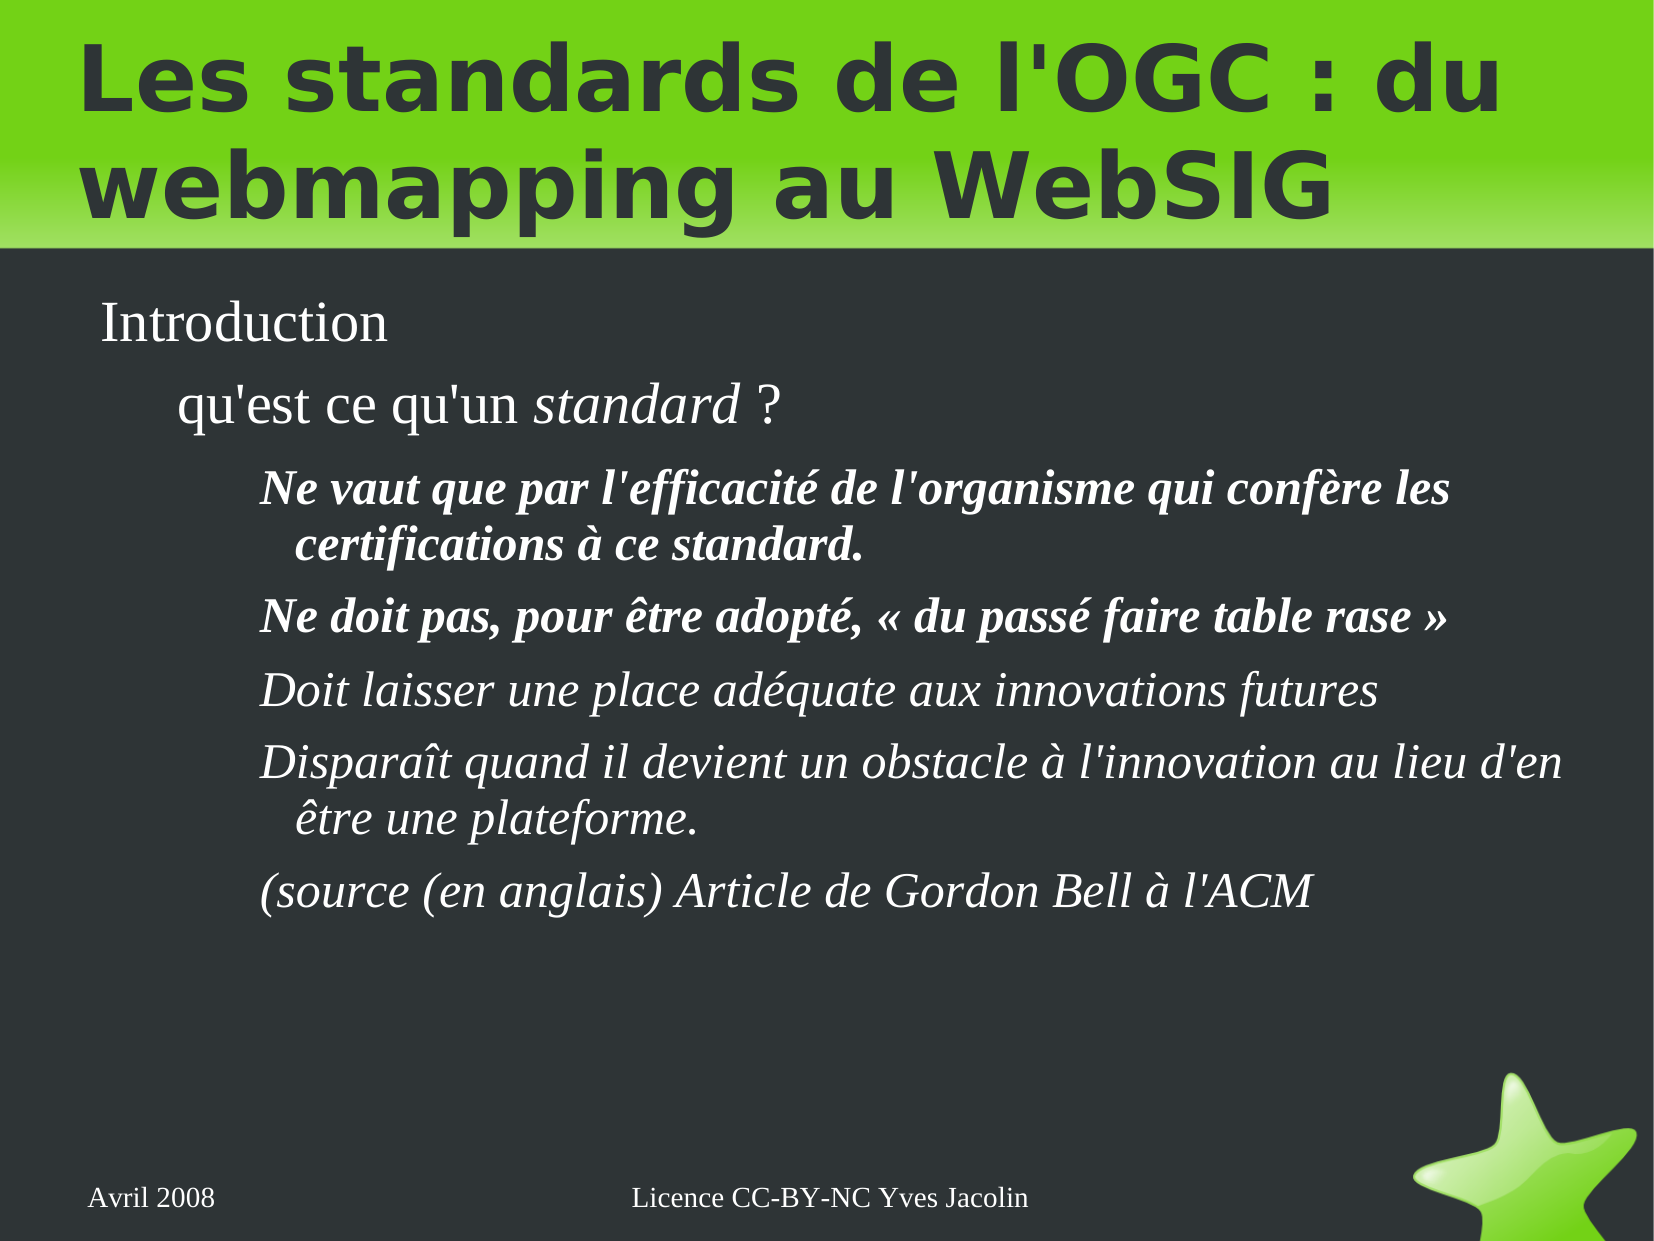

# Les standards de l'OGC : du webmapping au WebSIG
Introduction
qu'est ce qu'un standard ?
Ne vaut que par l'efficacité de l'organisme qui confère les certifications à ce standard.
Ne doit pas, pour être adopté, « du passé faire table rase »
Doit laisser une place adéquate aux innovations futures
Disparaît quand il devient un obstacle à l'innovation au lieu d'en être une plateforme.
(source (en anglais) Article de Gordon Bell à l'ACM